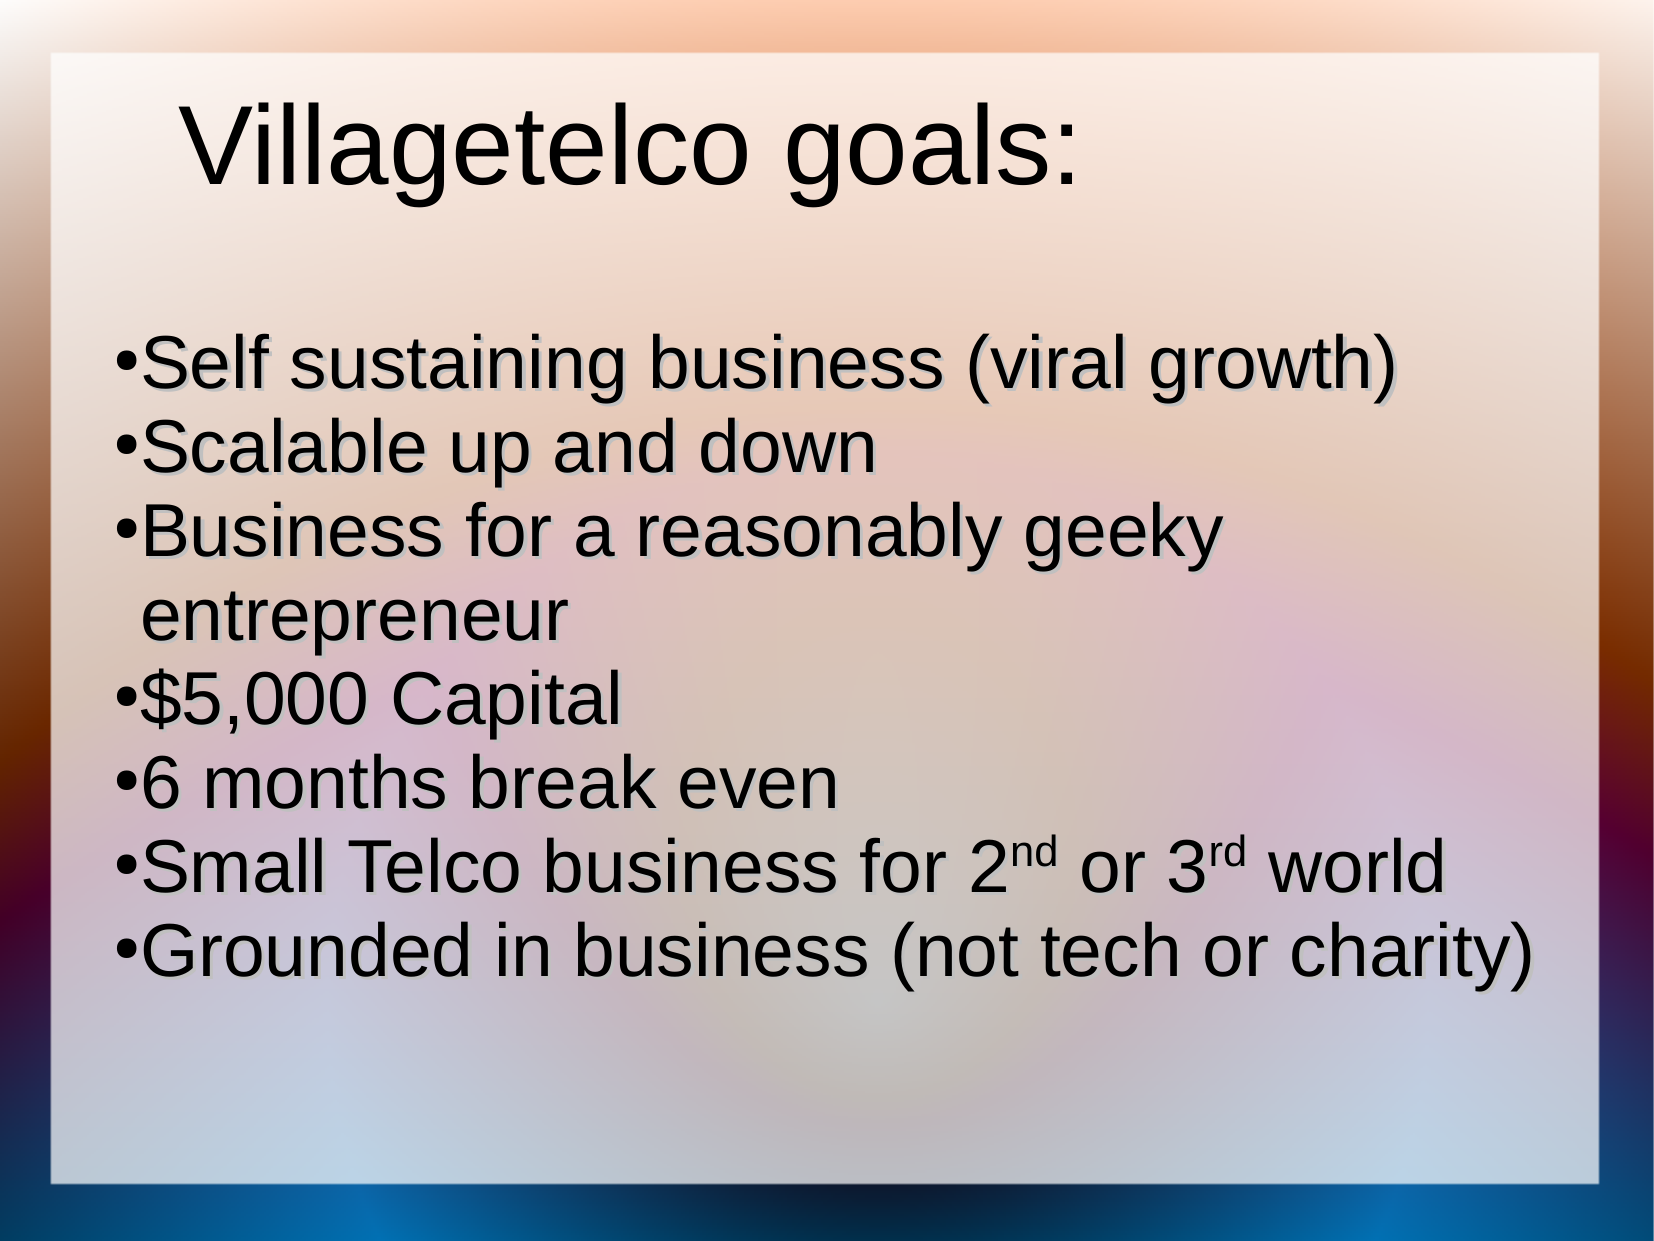

Villagetelco goals:
Self sustaining business (viral growth)
Scalable up and down
Business for a reasonably geeky
entrepreneur
$5,000 Capital
6 months break even
Small Telco business for 2nd or 3rd world
Grounded in business (not tech or charity)